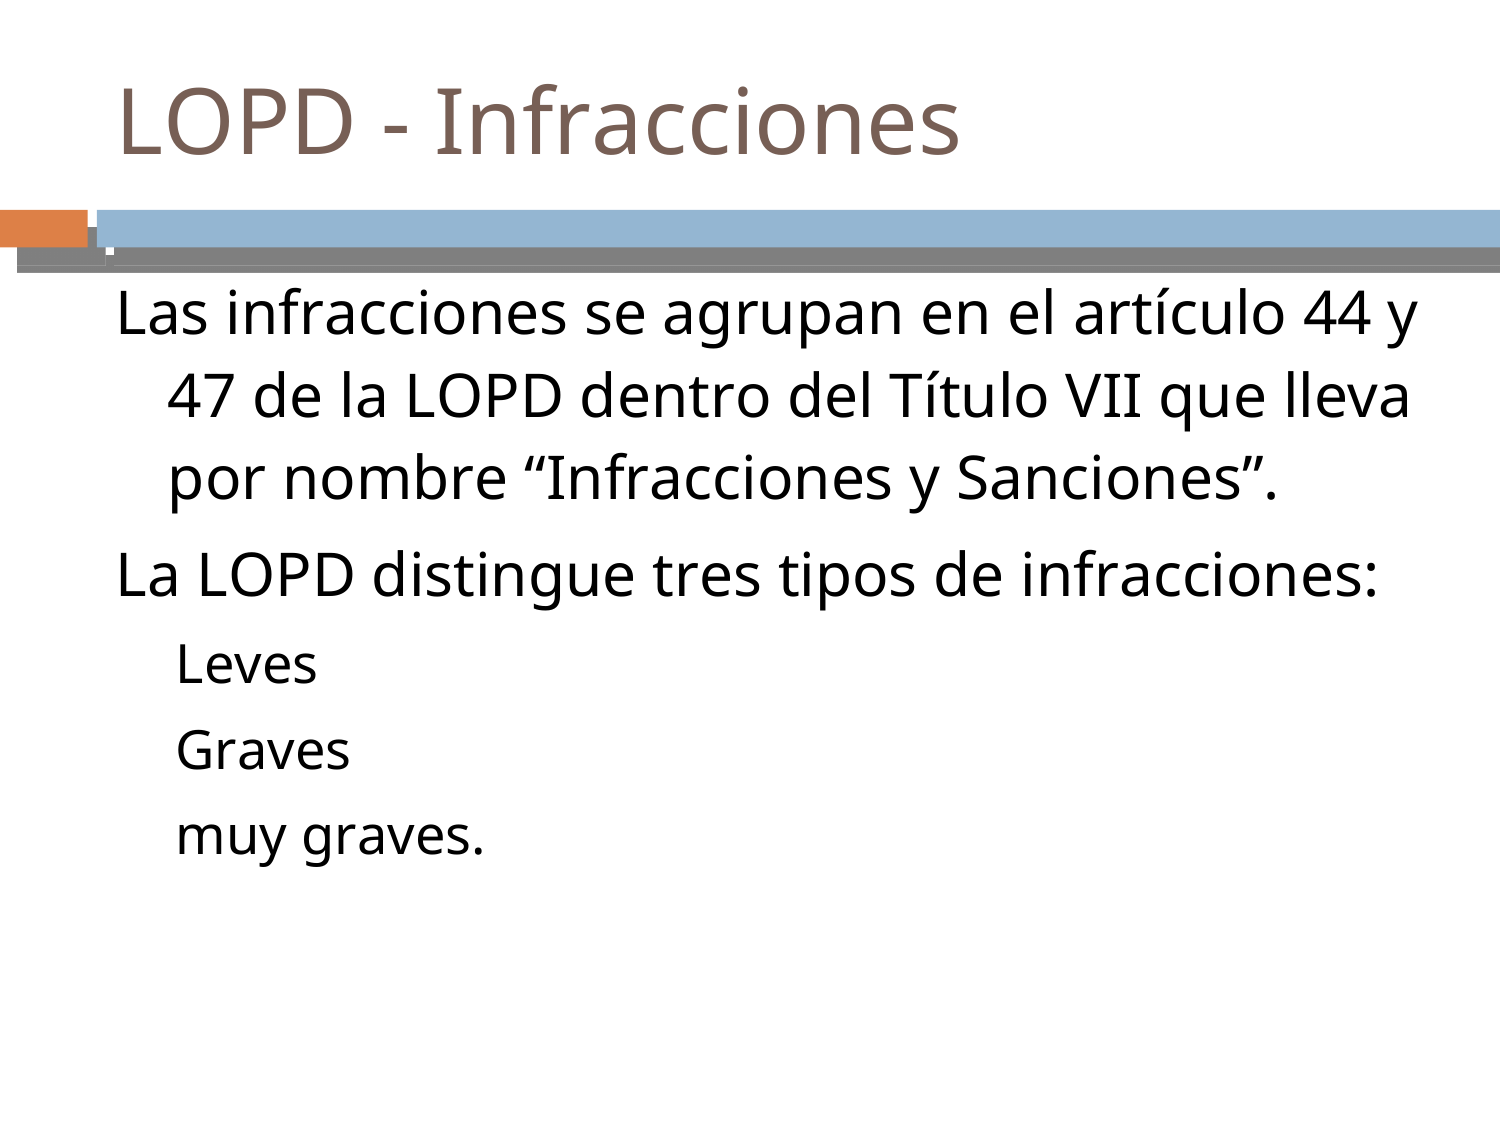

# LOPD - Infracciones
Las infracciones se agrupan en el artículo 44 y 47 de la LOPD dentro del Título VII que lleva por nombre “Infracciones y Sanciones”.
La LOPD distingue tres tipos de infracciones:
Leves
Graves
muy graves.